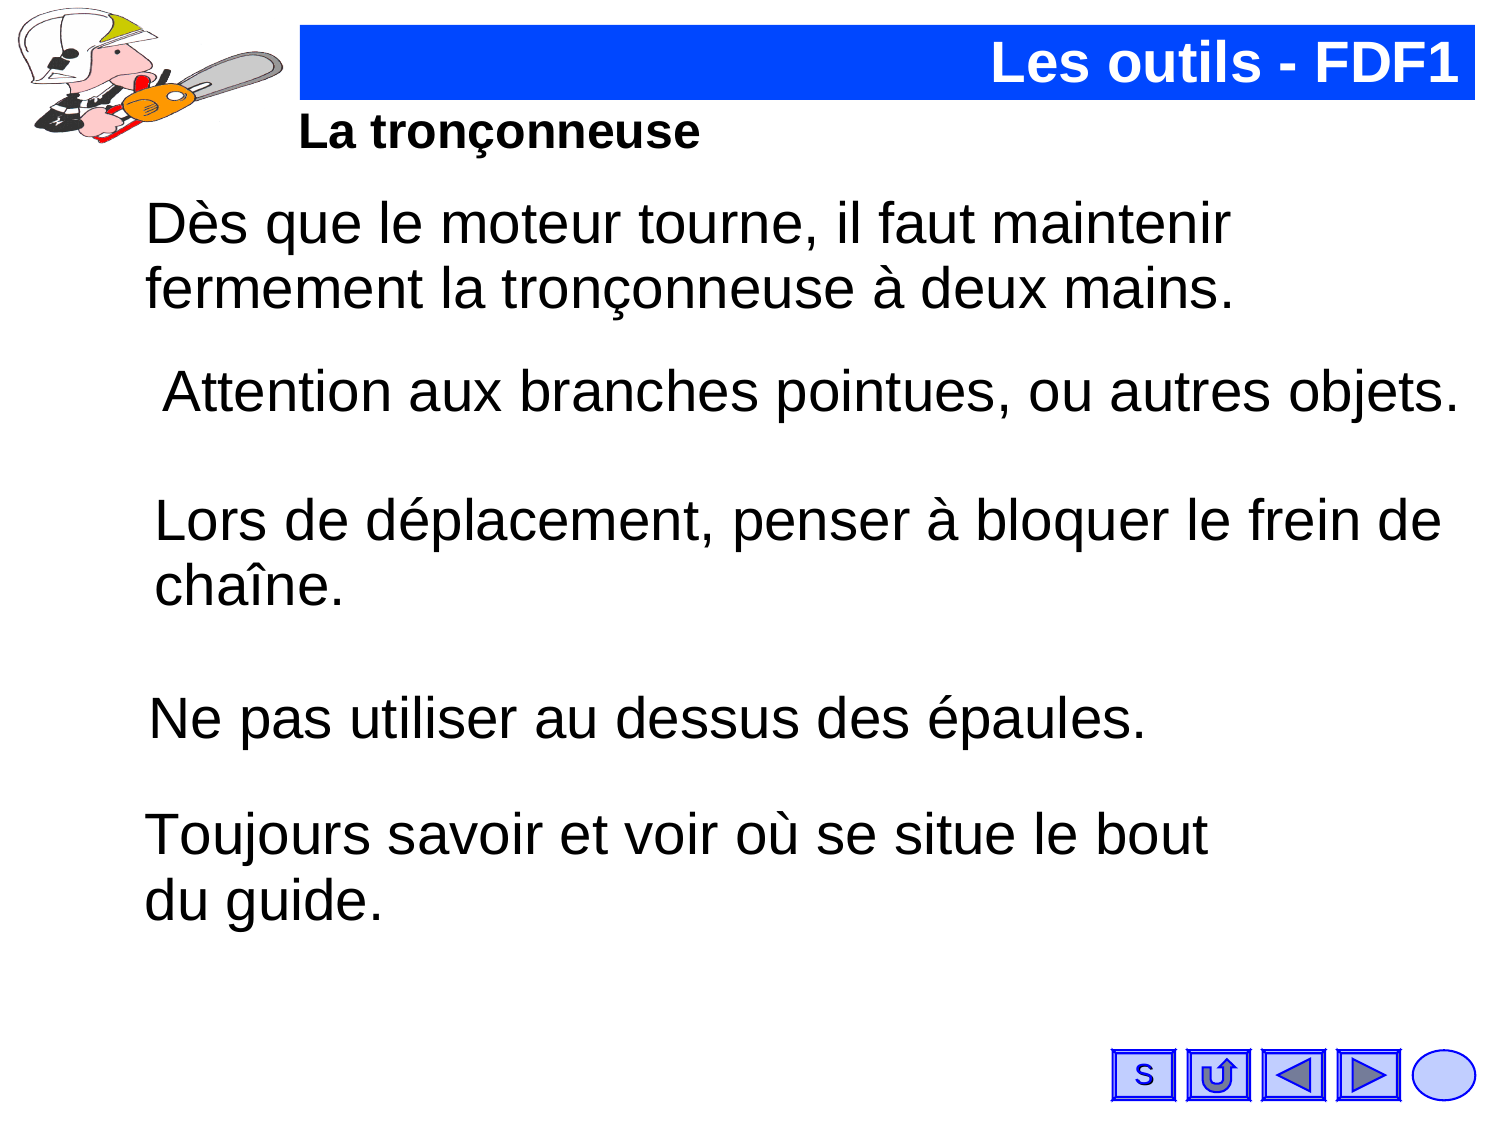

Les outils - FDF1
La tronçonneuse
Dès que le moteur tourne, il faut maintenir
fermement la tronçonneuse à deux mains.
Attention aux branches pointues, ou autres objets.
Lors de déplacement, penser à bloquer le frein de
chaîne.
Ne pas utiliser au dessus des épaules.
Toujours savoir et voir où se situe le bout
du guide.